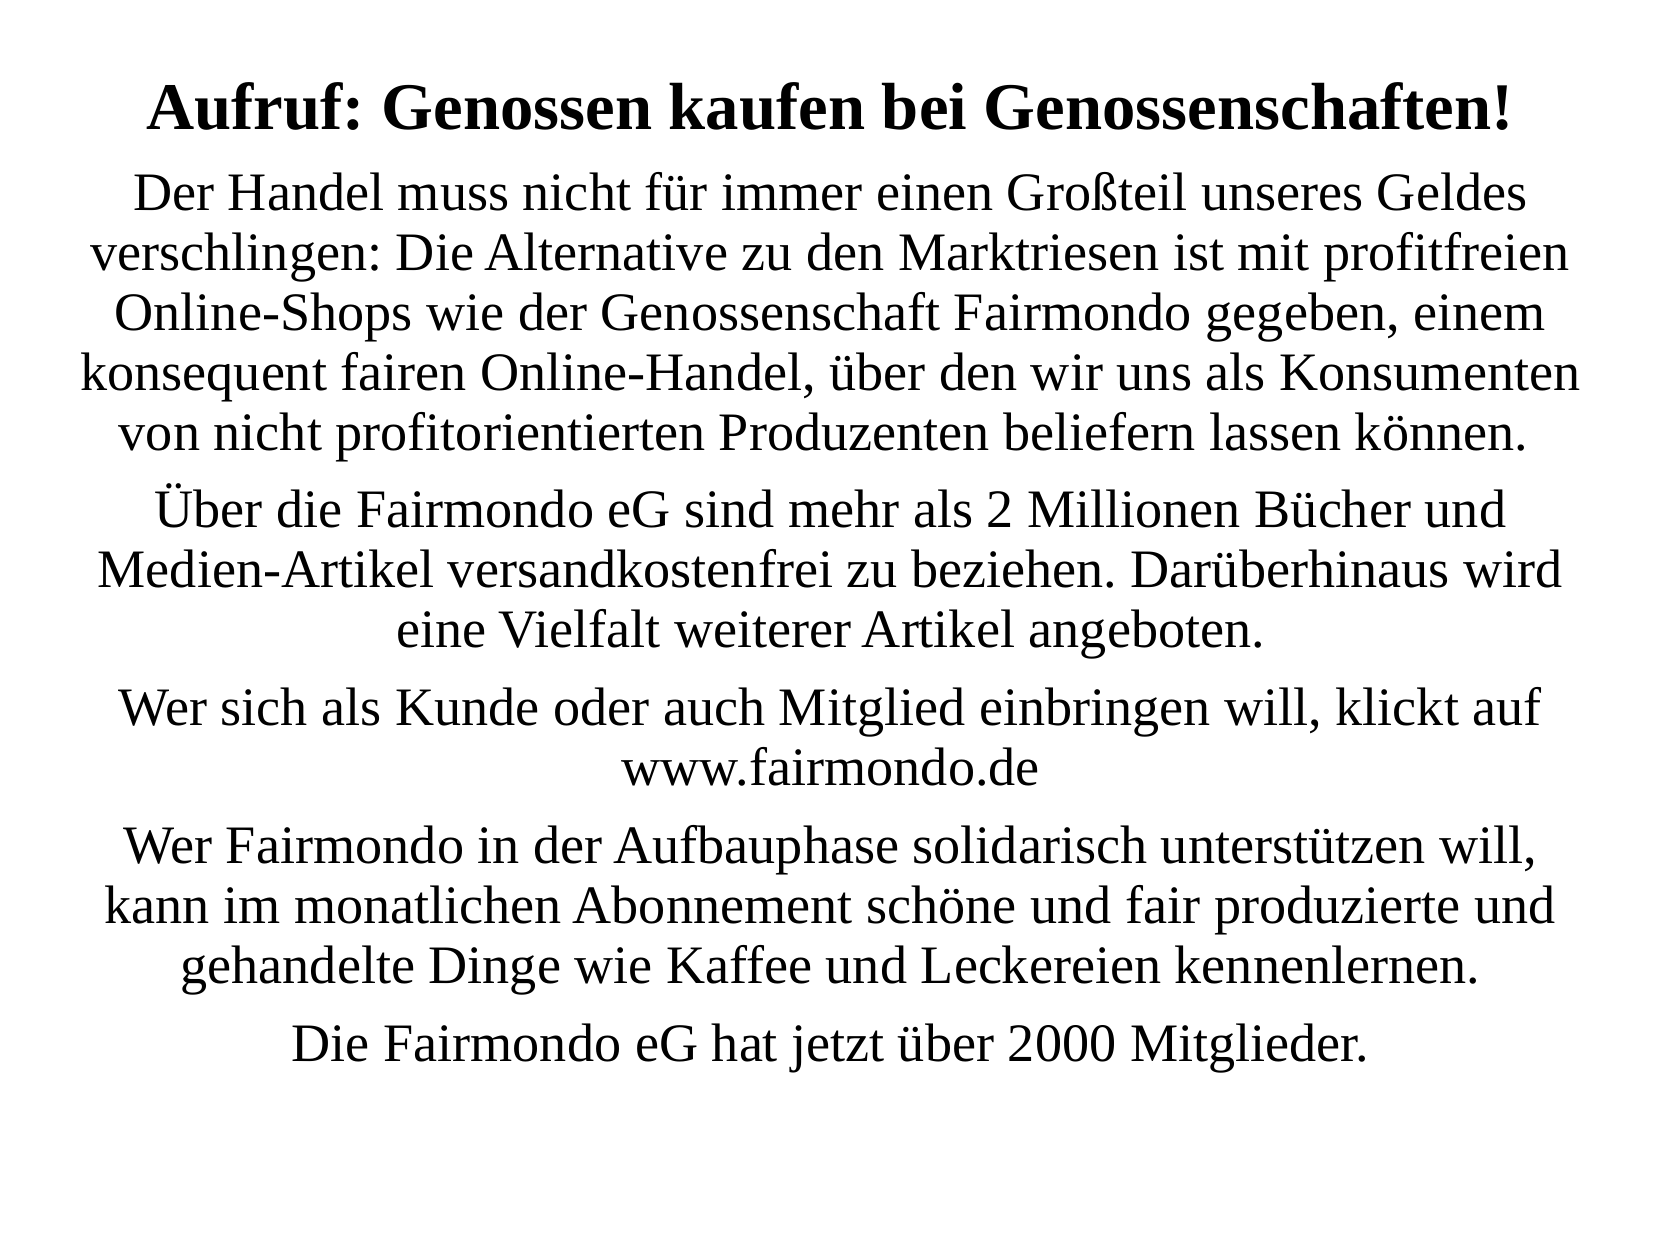

Aufruf: Genossen kaufen bei Genossenschaften!
Der Handel muss nicht für immer einen Großteil unseres Geldes verschlingen: Die Alternative zu den Marktriesen ist mit profitfreien Online-Shops wie der Genossenschaft Fairmondo gegeben, einem konsequent fairen Online-Handel, über den wir uns als Konsumenten von nicht profitorientierten Produzenten beliefern lassen können.
Über die Fairmondo eG sind mehr als 2 Millionen Bücher und Medien-Artikel versandkostenfrei zu beziehen. Darüberhinaus wird eine Vielfalt weiterer Artikel angeboten.
Wer sich als Kunde oder auch Mitglied einbringen will, klickt auf www.fairmondo.de
Wer Fairmondo in der Aufbauphase solidarisch unterstützen will, kann im monatlichen Abonnement schöne und fair produzierte und gehandelte Dinge wie Kaffee und Leckereien kennenlernen.
Die Fairmondo eG hat jetzt über 2000 Mitglieder.